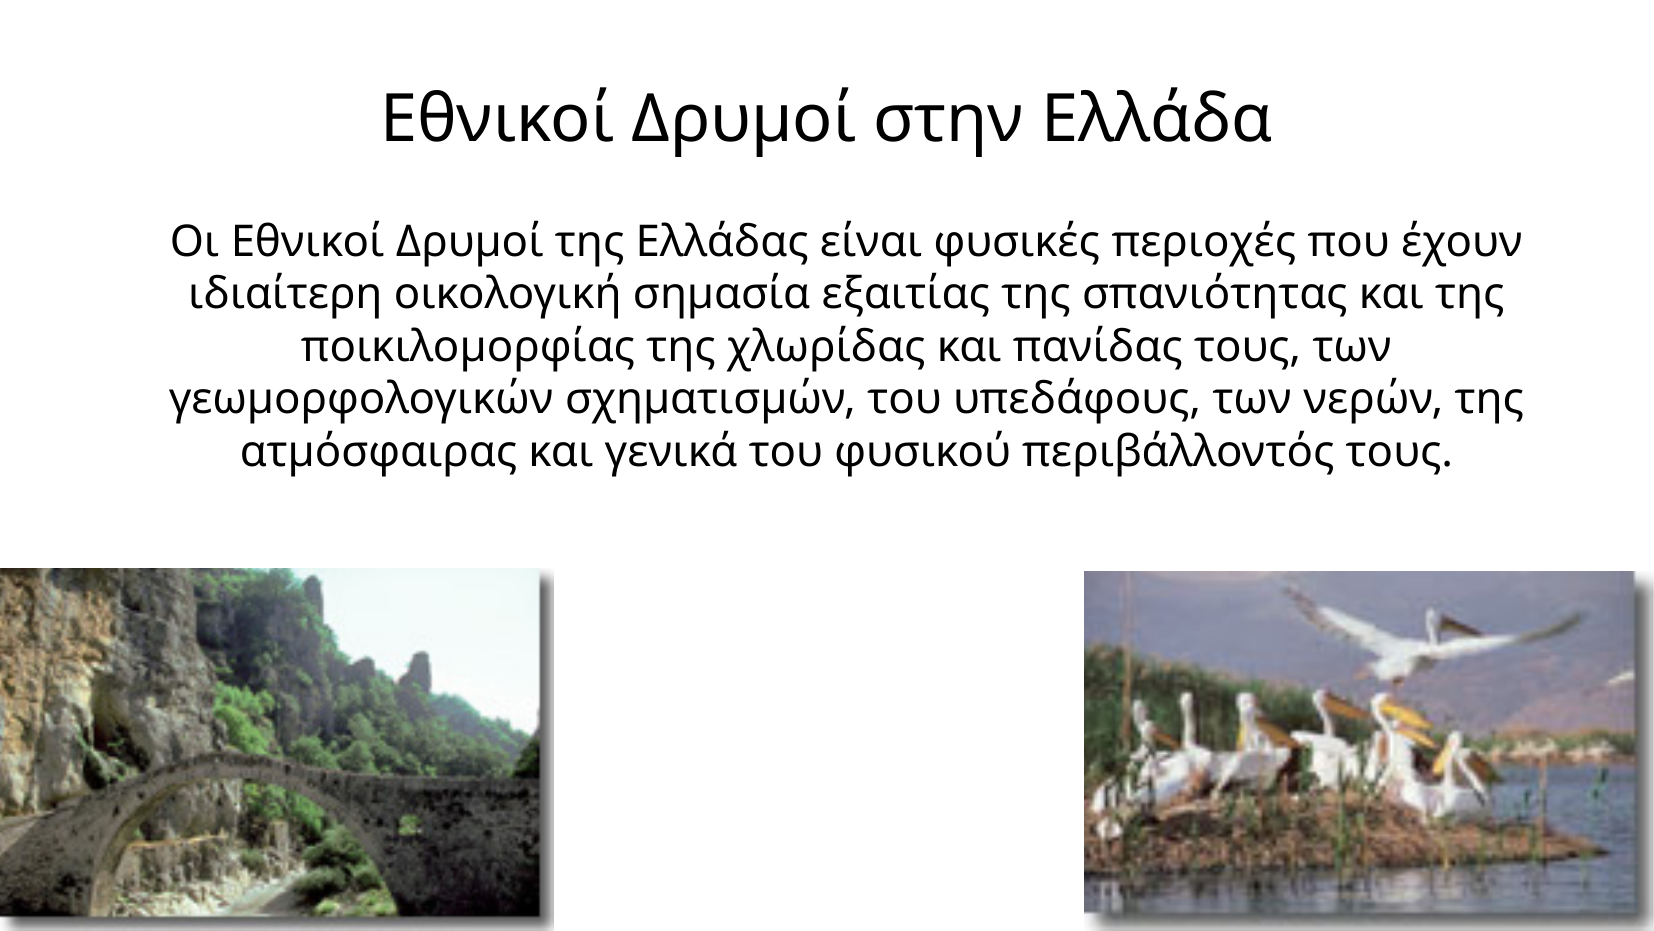

# Εθνικοί Δρυμοί στην Ελλάδα
Οι Εθνικοί Δρυμοί της Ελλάδας είναι φυσικές περιοχές που έχουν ιδιαίτερη οικολογική σημασία εξαιτίας της σπανιότητας και της ποικιλομορφίας της χλωρίδας και πανίδας τους, των γεωμορφολογικών σχηματισμών, του υπεδάφους, των νερών, της ατμόσφαιρας και γενικά του φυσικού περιβάλλοντός τους.